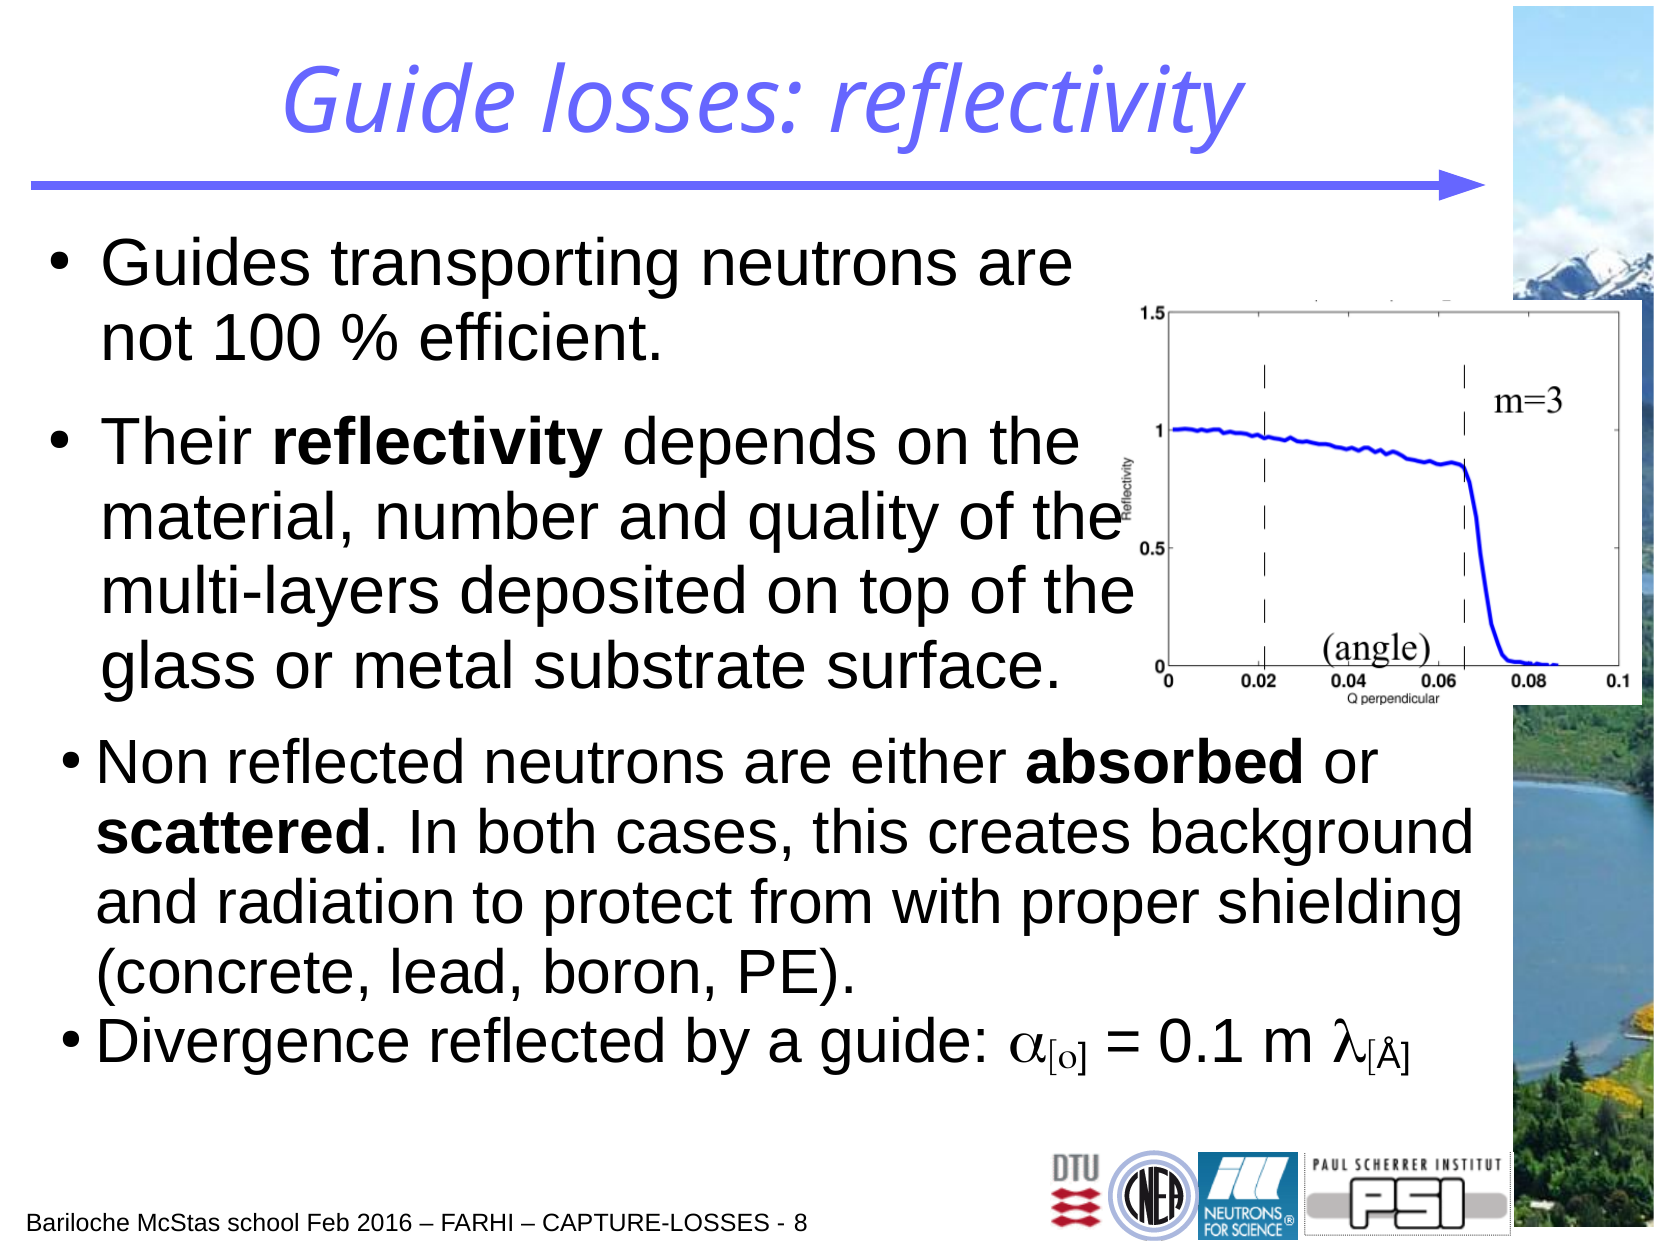

# Guide losses: reflectivity
Guides transporting neutrons are not 100 % efficient.
Their reflectivity depends on the material, number and quality of the multi-layers deposited on top of the glass or metal substrate surface.
Non reflected neutrons are either absorbed or scattered. In both cases, this creates background and radiation to protect from with proper shielding (concrete, lead, boron, PE).
Divergence reflected by a guide: a[o] = 0.1 m l[Å]